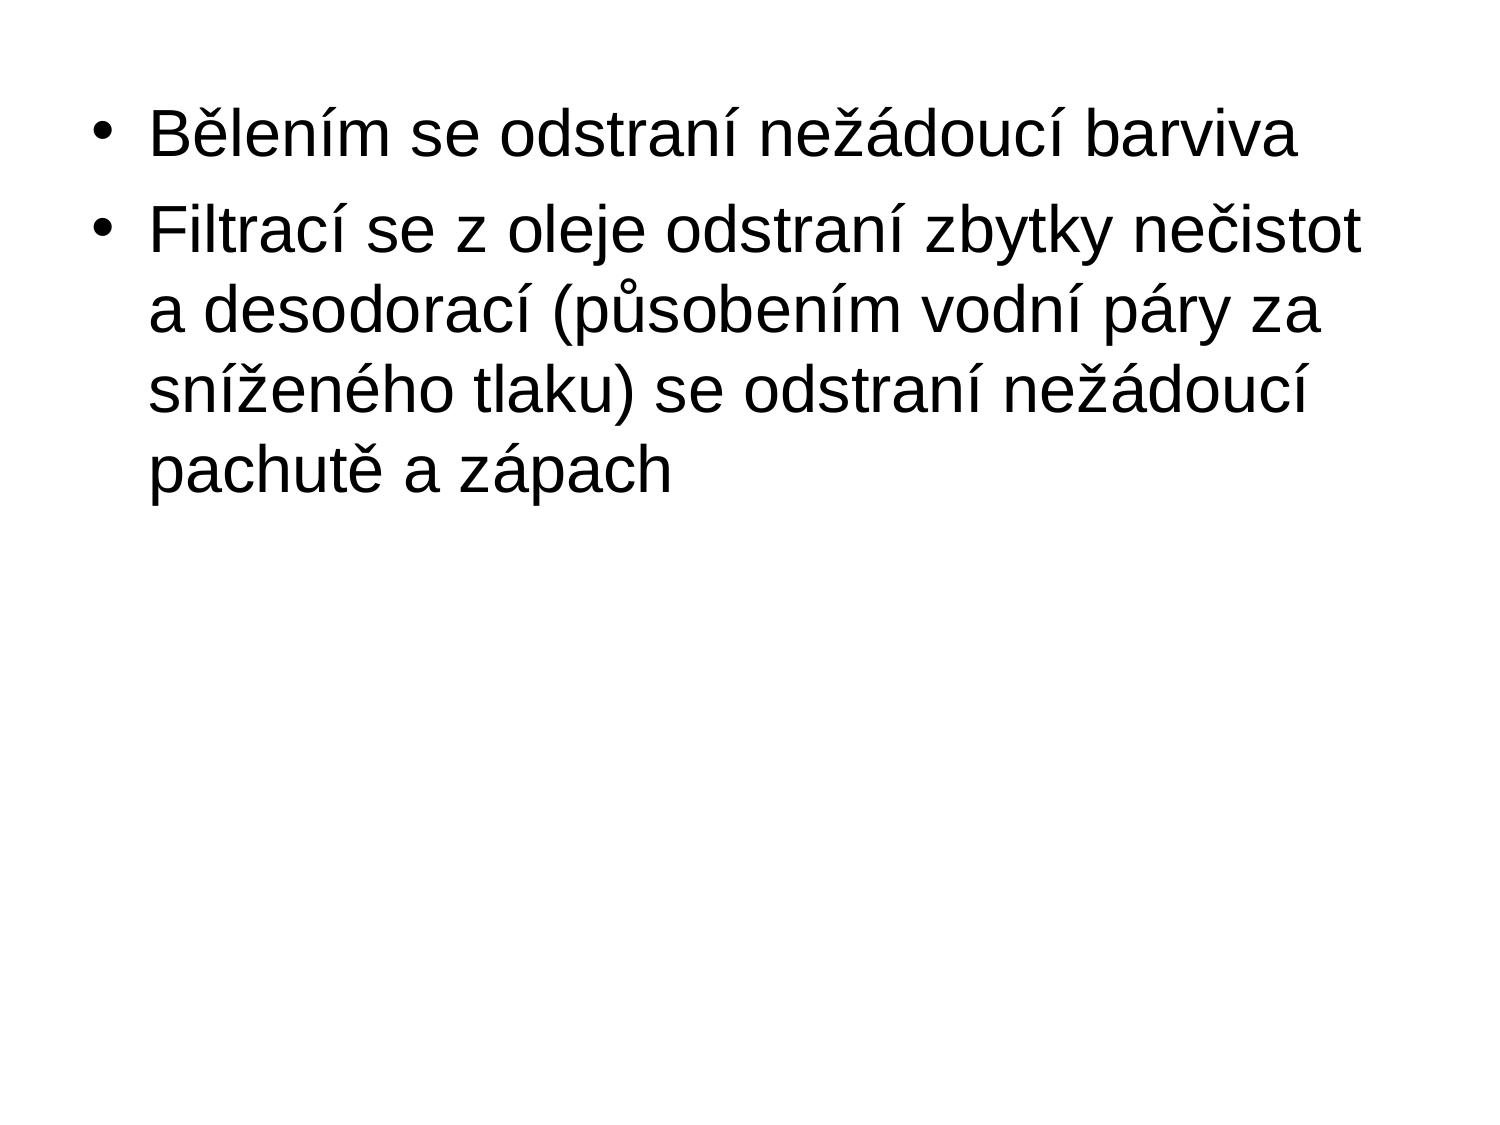

# Bělením se odstraní nežádoucí barviva
Filtrací se z oleje odstraní zbytky nečistot a desodorací (působením vodní páry za sníženého tlaku) se odstraní nežádoucí pachutě a zápach